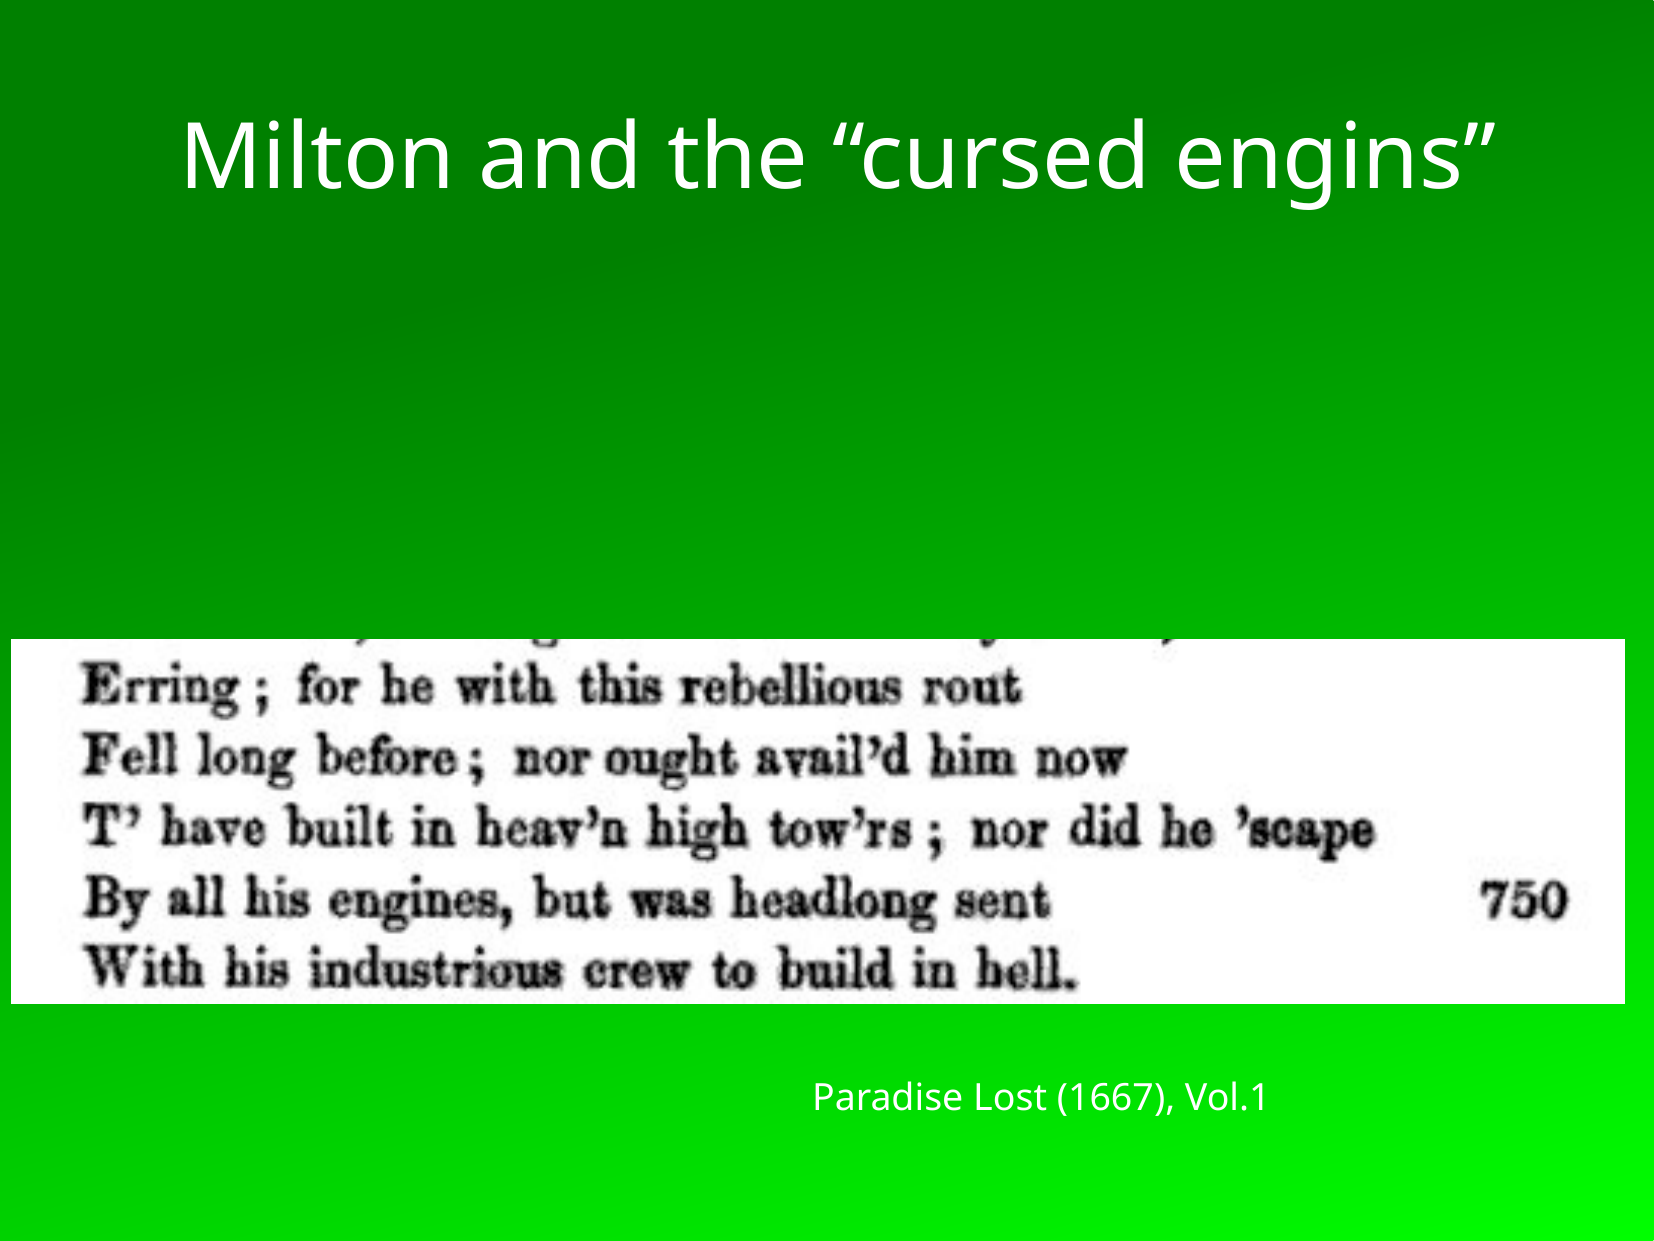

# Milton and the “cursed engins”
Paradise Lost (1667), Vol.1